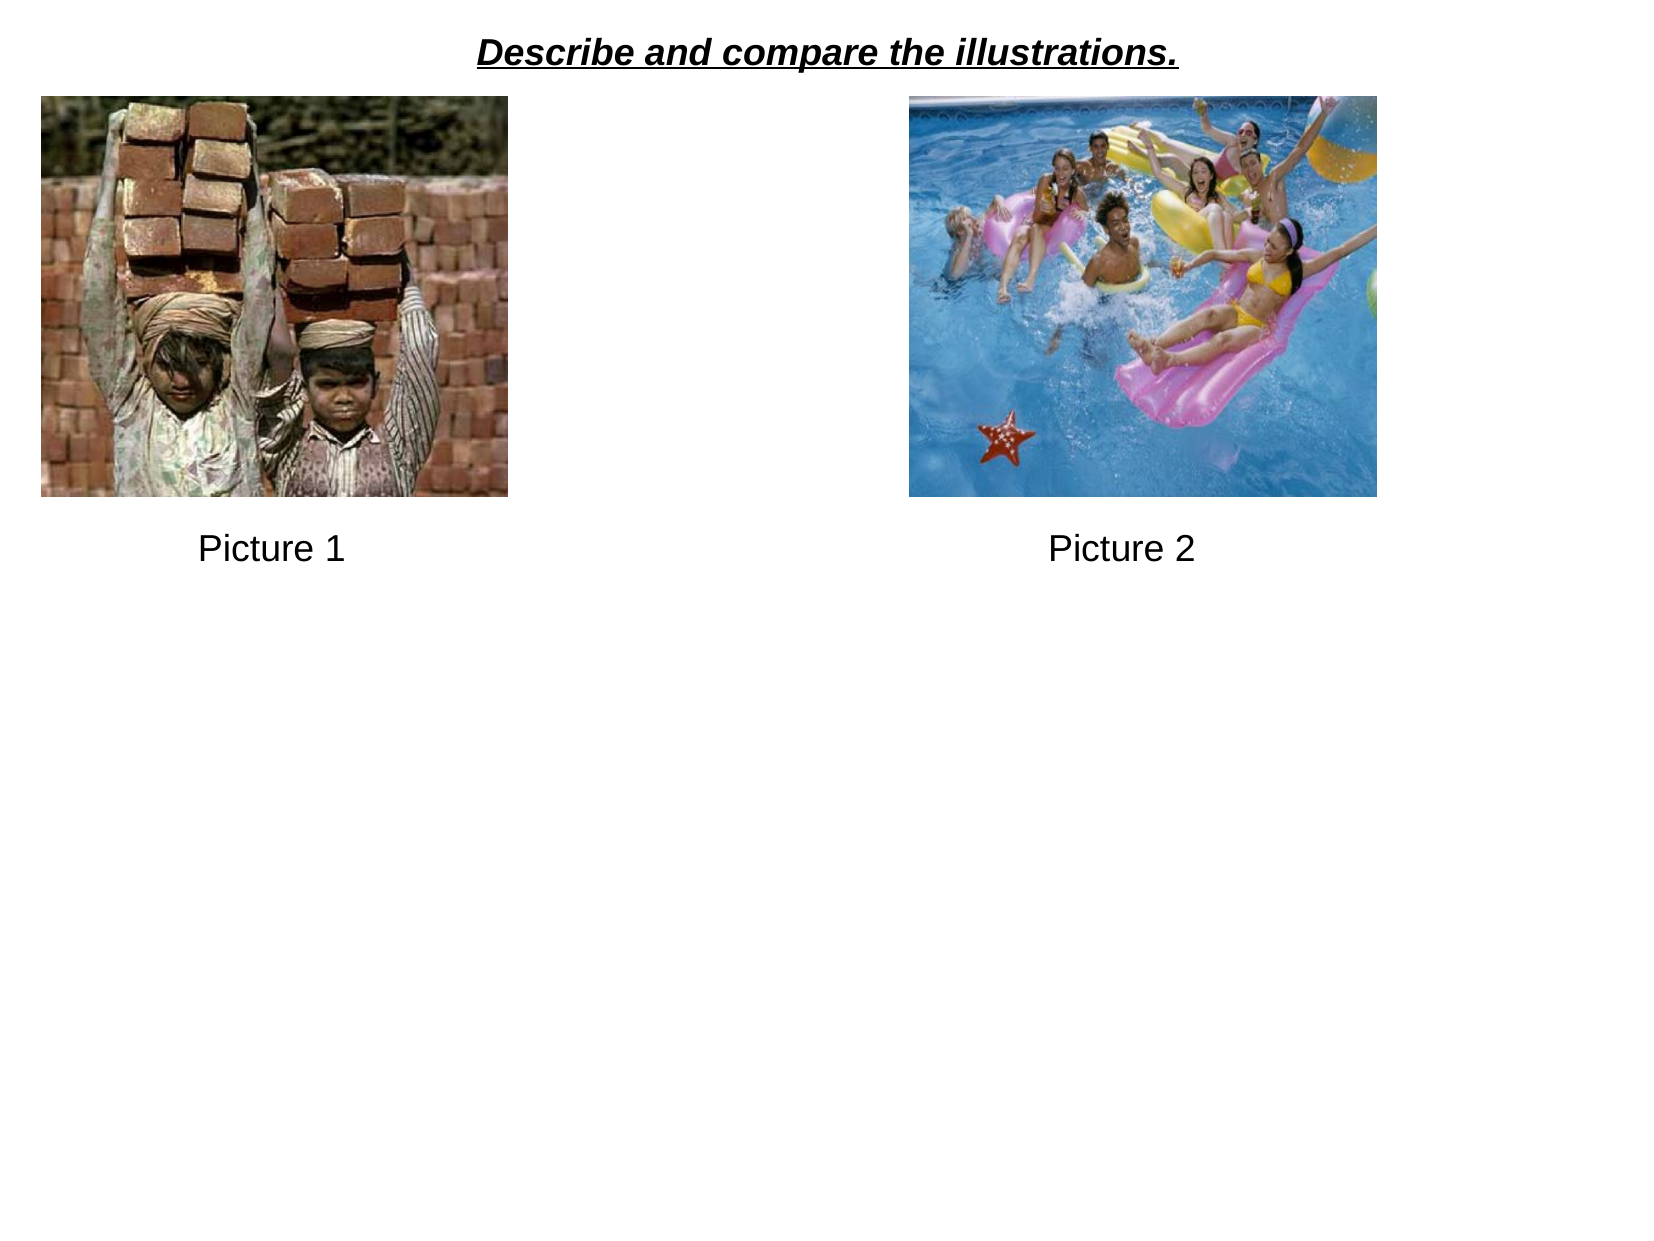

Describe and compare the illustrations.
Picture 1
Picture 2